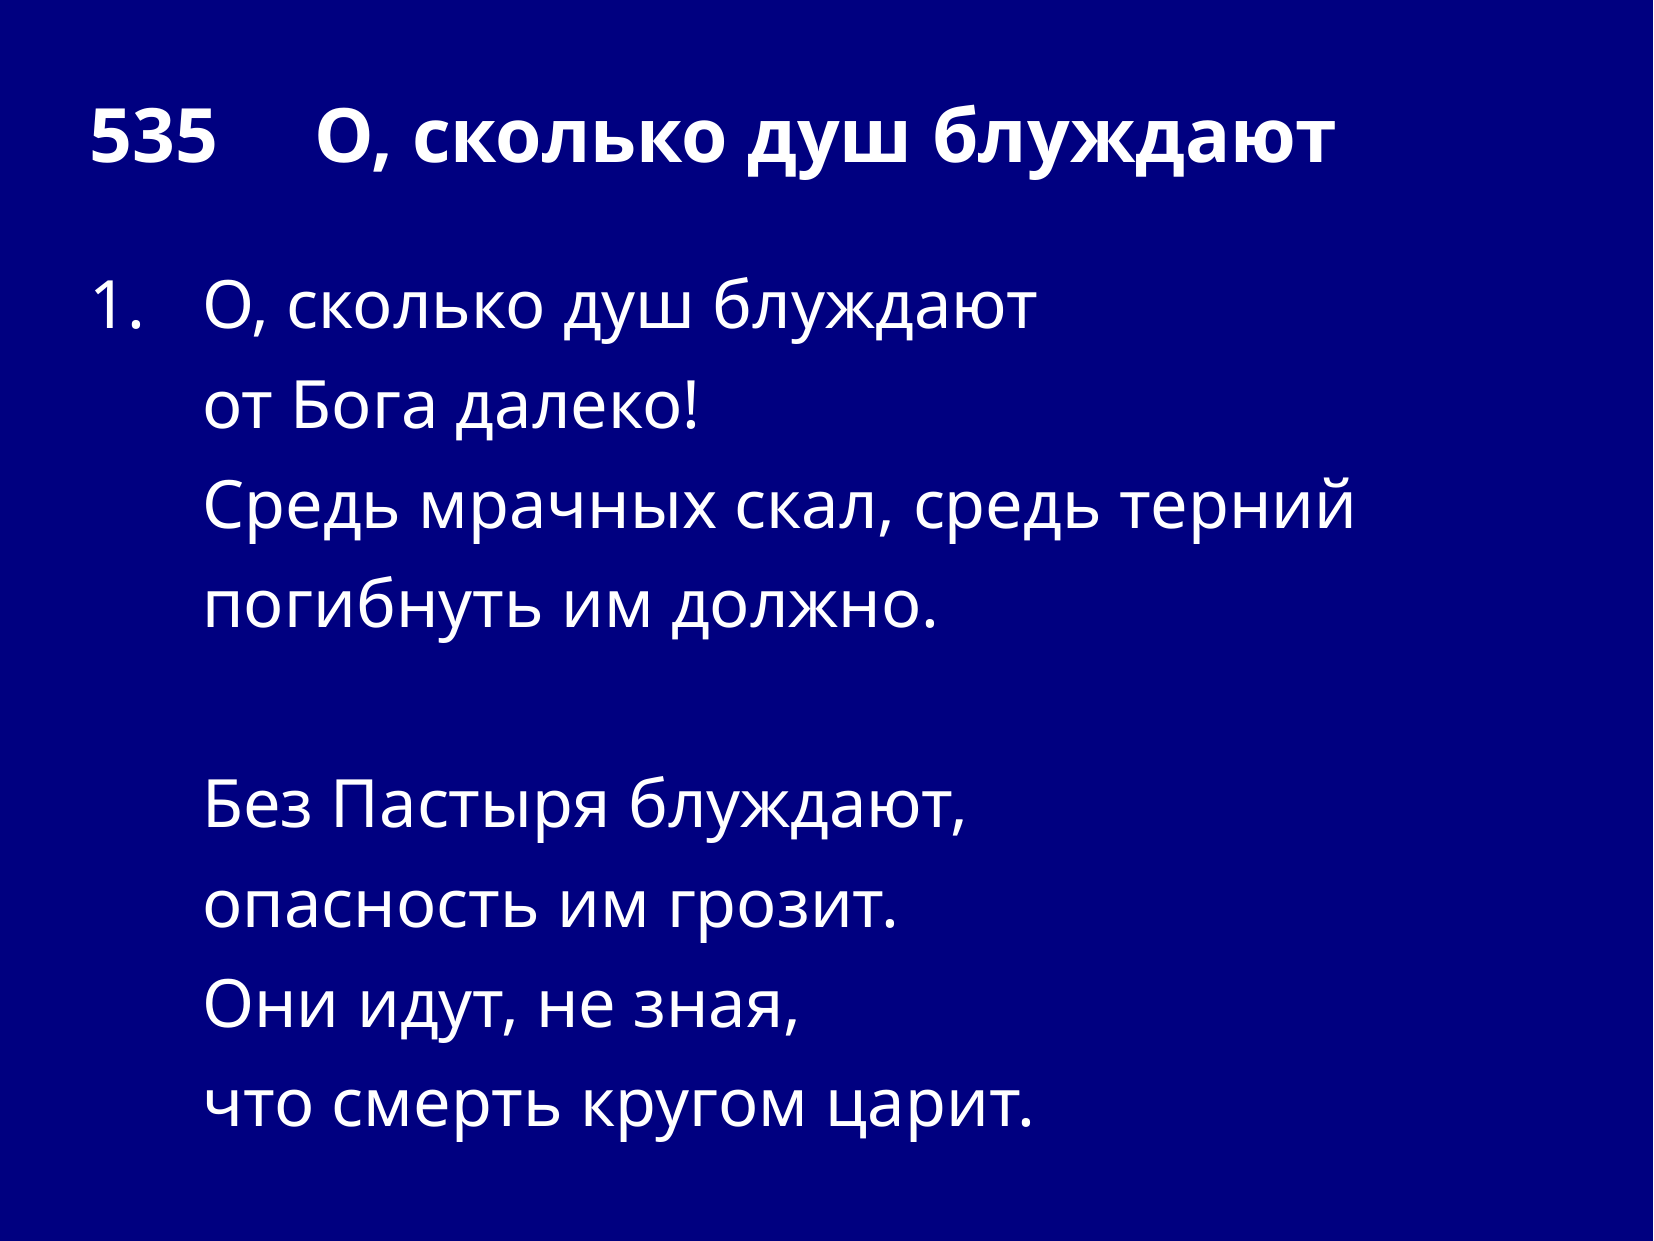

535	О, сколько душ блуждают
1.	О, сколько душ блуждают
	от Бога далеко!
	Средь мрачных скал, средь терний
	погибнуть им должно.
	Без Пастыря блуждают,
	опасность им грозит.
	Они идут, не зная,
	что смерть кругом царит.